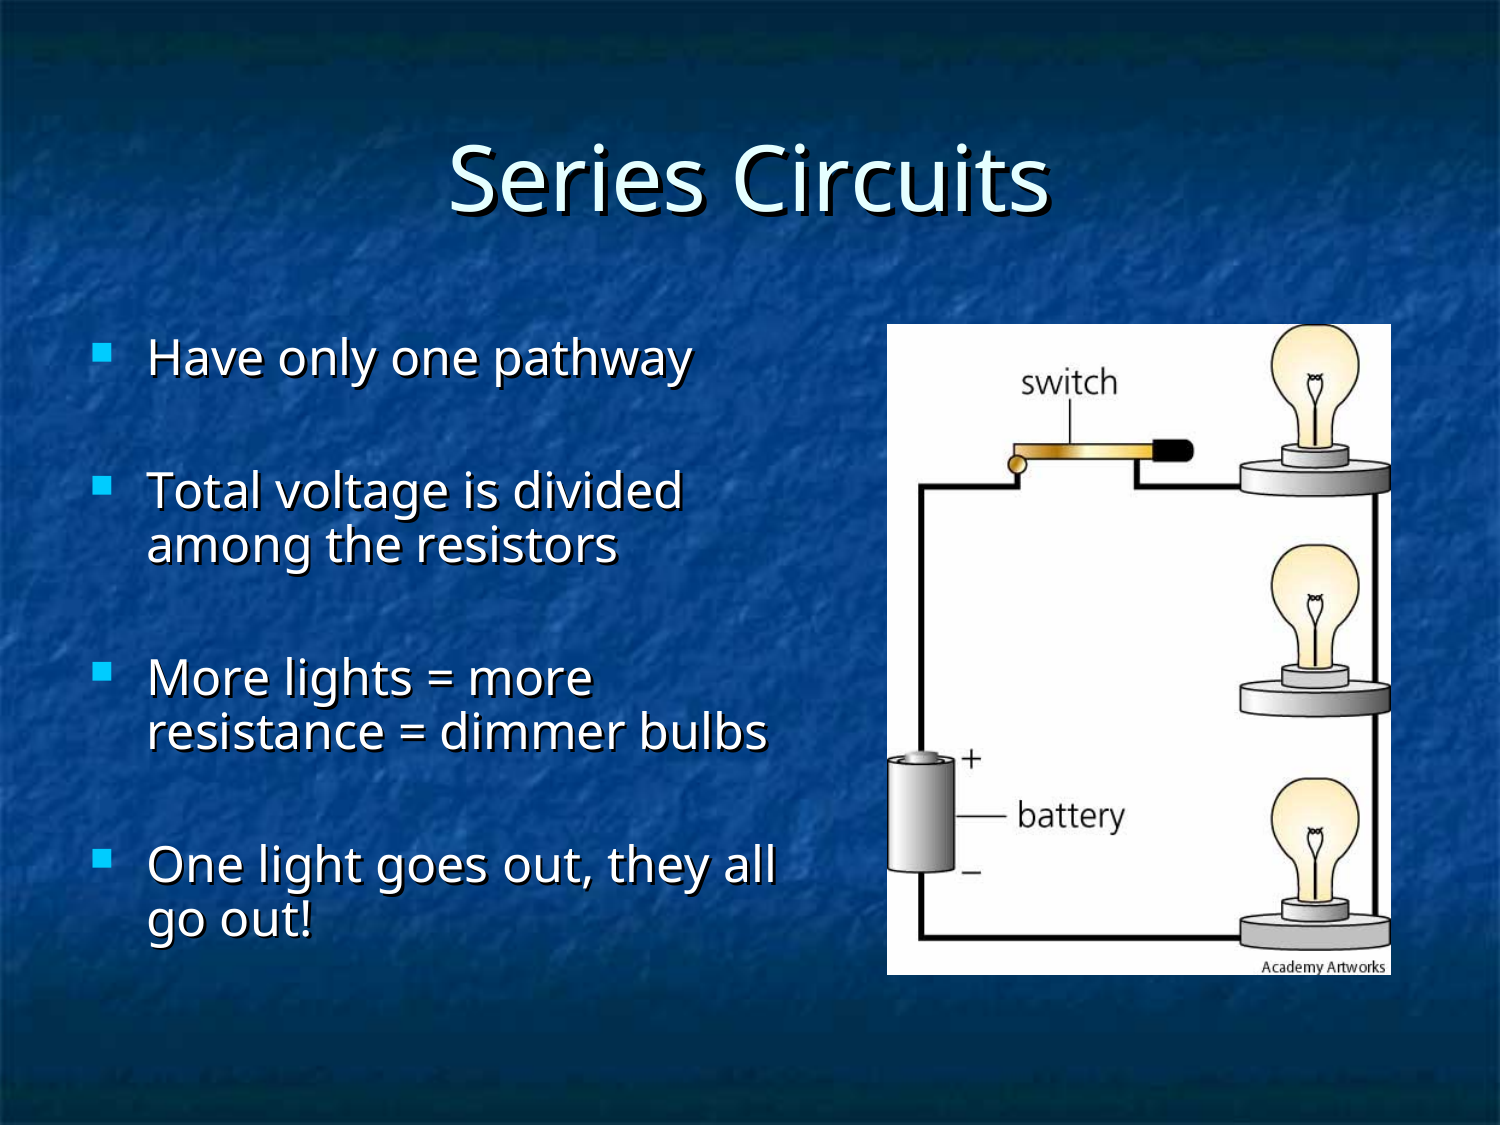

# Series Circuits
Have only one pathway
Total voltage is divided among the resistors
More lights = more resistance = dimmer bulbs
One light goes out, they all go out!